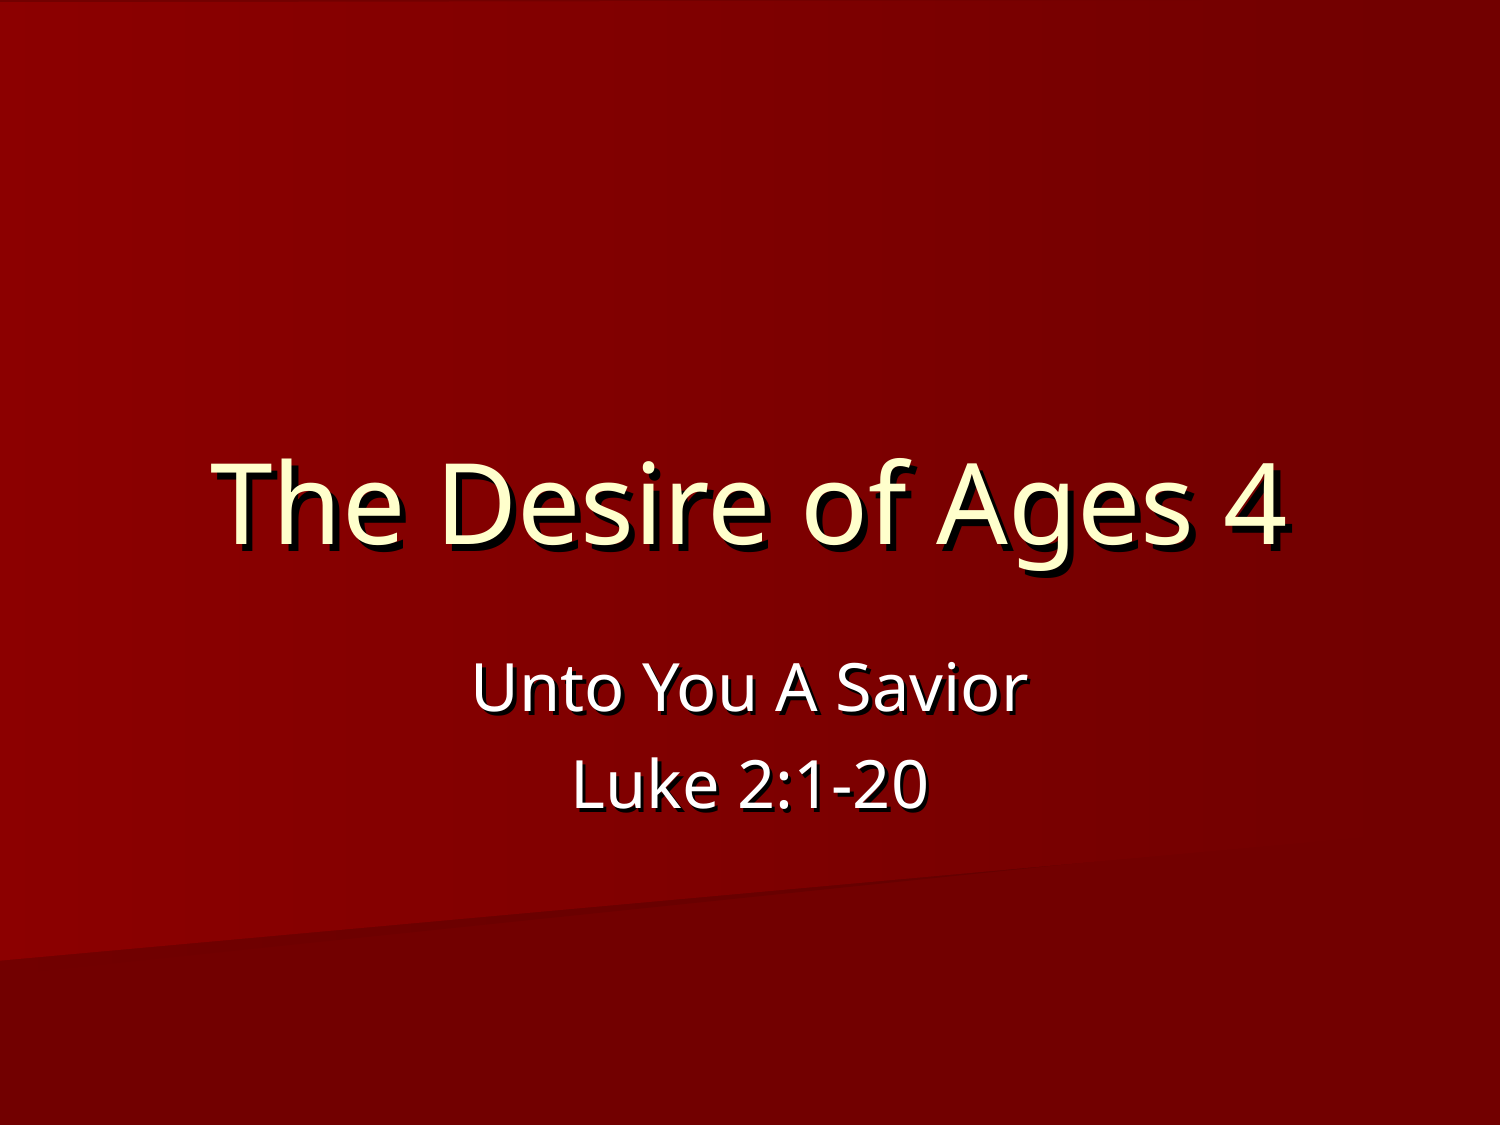

# The Desire of Ages 4
Unto You A Savior
Luke 2:1-20